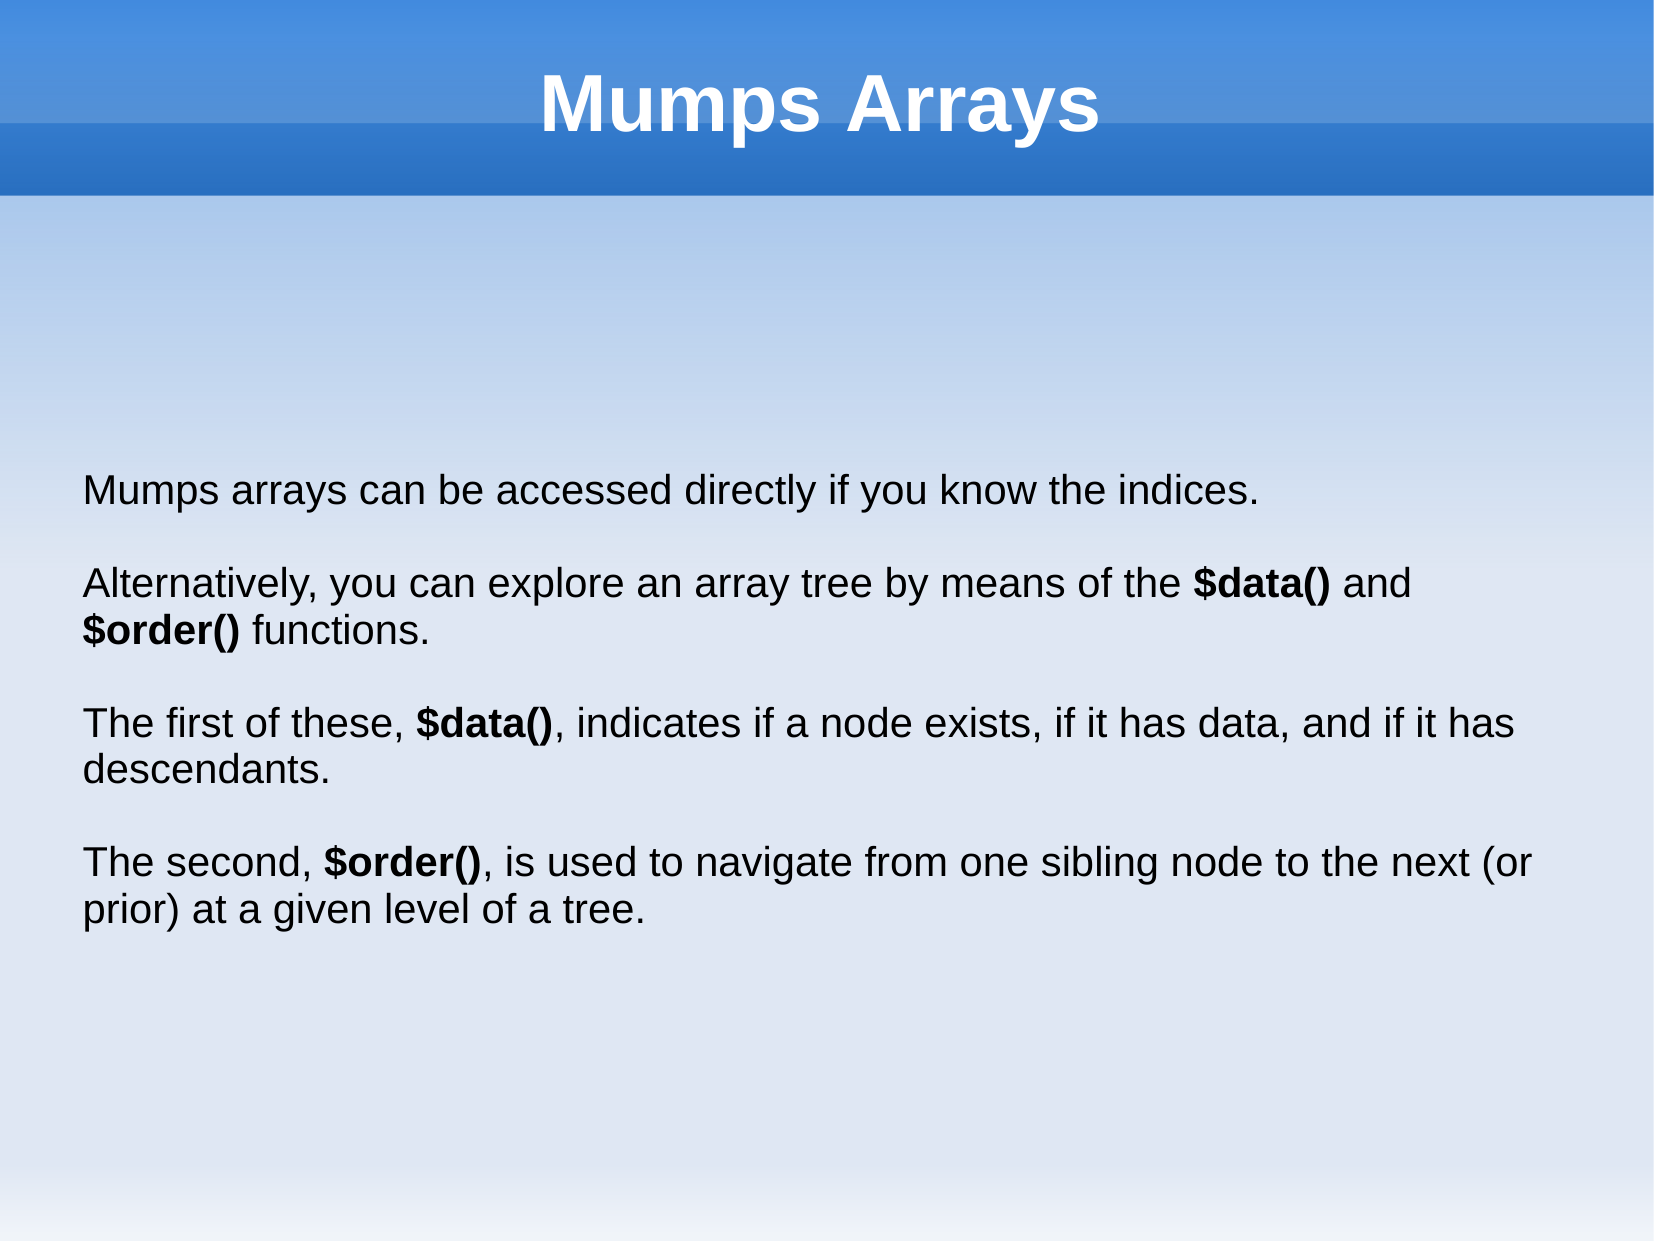

# Mumps Arrays
Mumps arrays can be accessed directly if you know the indices.
Alternatively, you can explore an array tree by means of the $data() and $order() functions.
The first of these, $data(), indicates if a node exists, if it has data, and if it has descendants.
The second, $order(), is used to navigate from one sibling node to the next (or prior) at a given level of a tree.